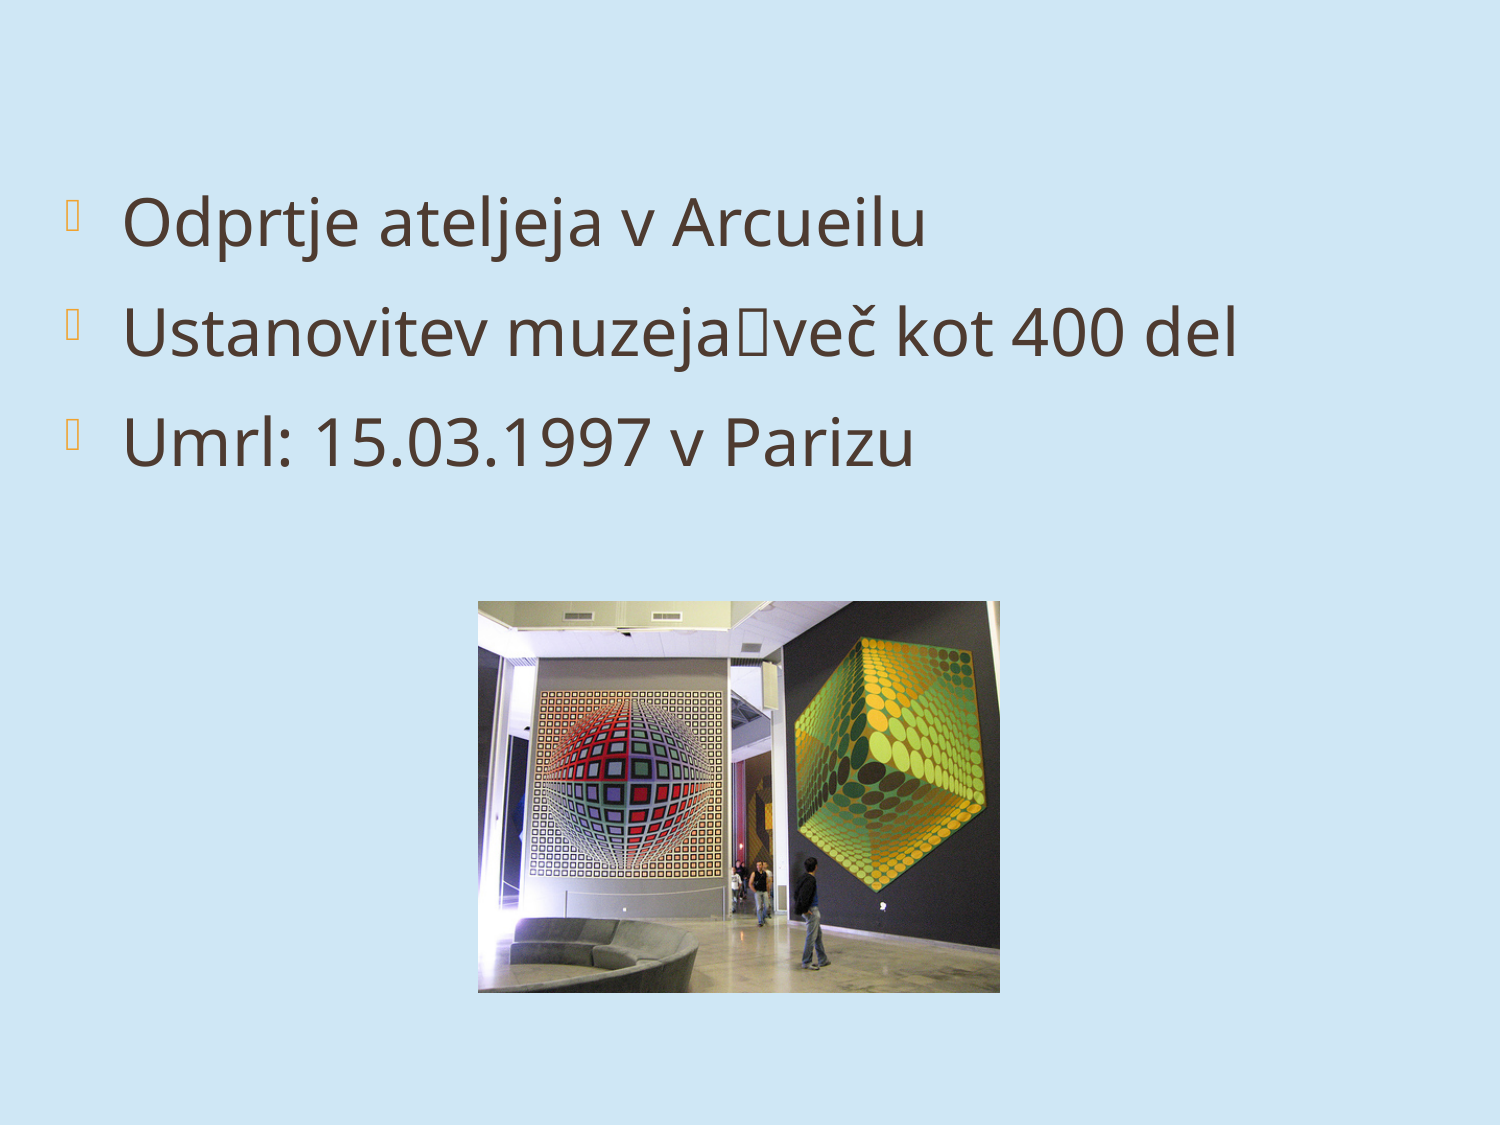

# Odprtje ateljeja v Arcueilu
Ustanovitev muzejaveč kot 400 del
Umrl: 15.03.1997 v Parizu